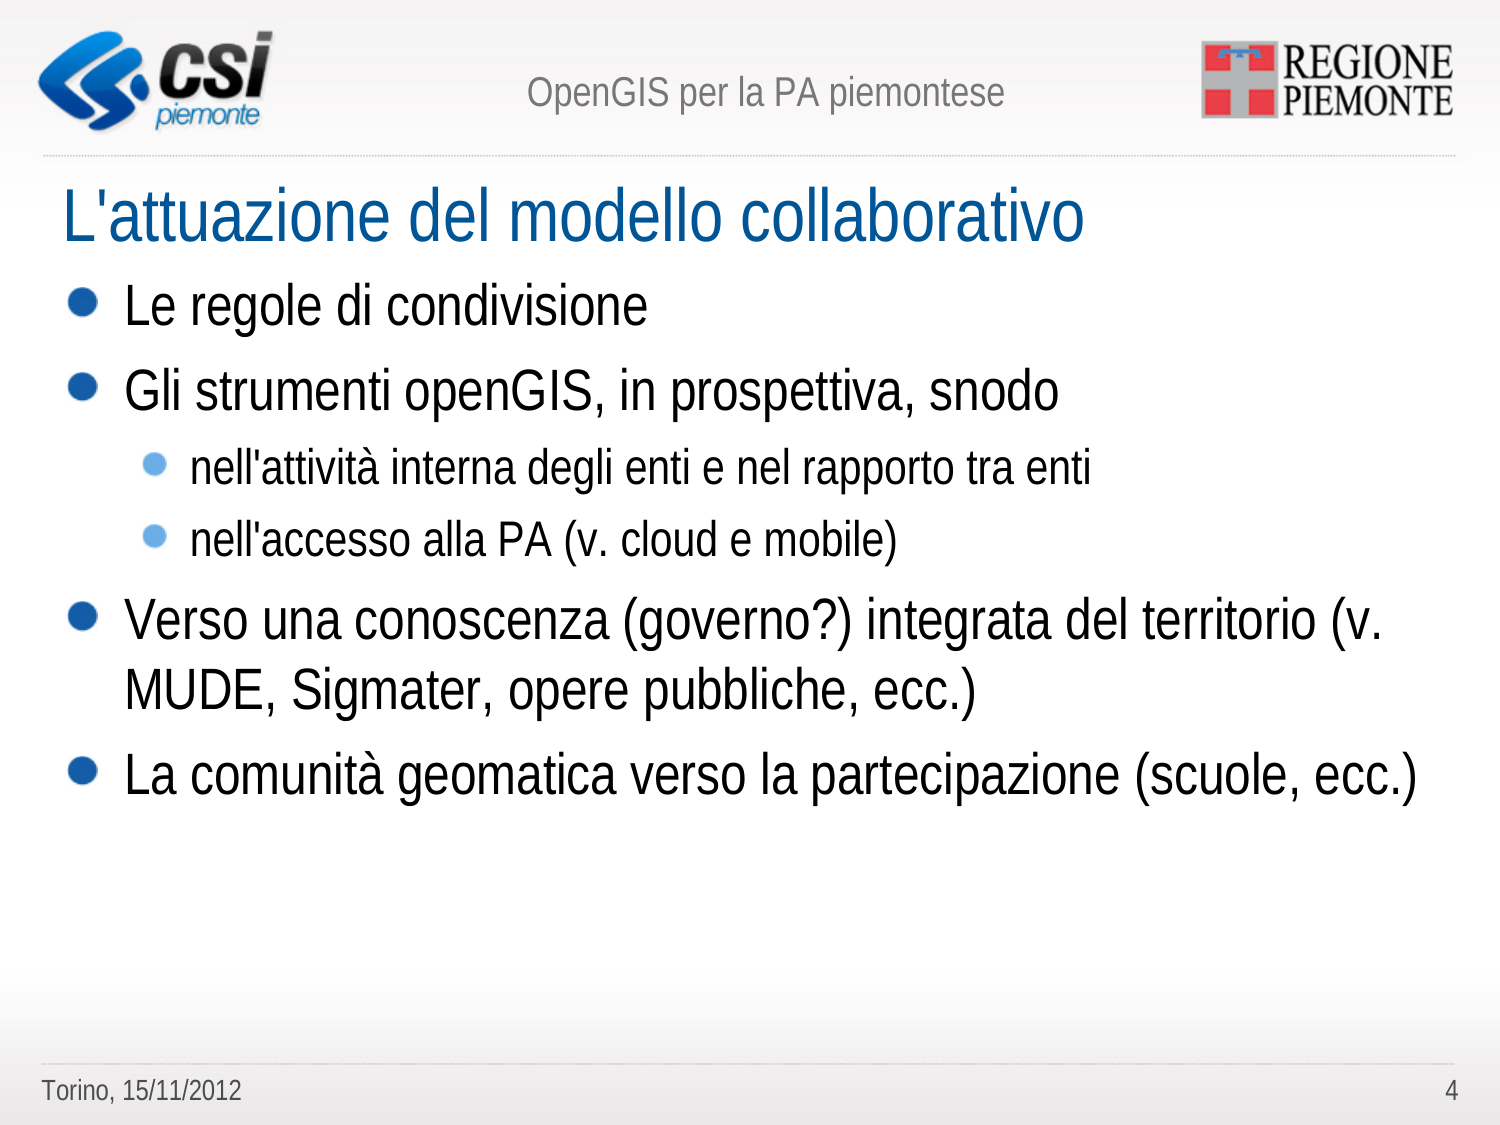

# L'attuazione del modello collaborativo
Le regole di condivisione
Gli strumenti openGIS, in prospettiva, snodo
nell'attività interna degli enti e nel rapporto tra enti
nell'accesso alla PA (v. cloud e mobile)
Verso una conoscenza (governo?) integrata del territorio (v. MUDE, Sigmater, opere pubbliche, ecc.)
La comunità geomatica verso la partecipazione (scuole, ecc.)